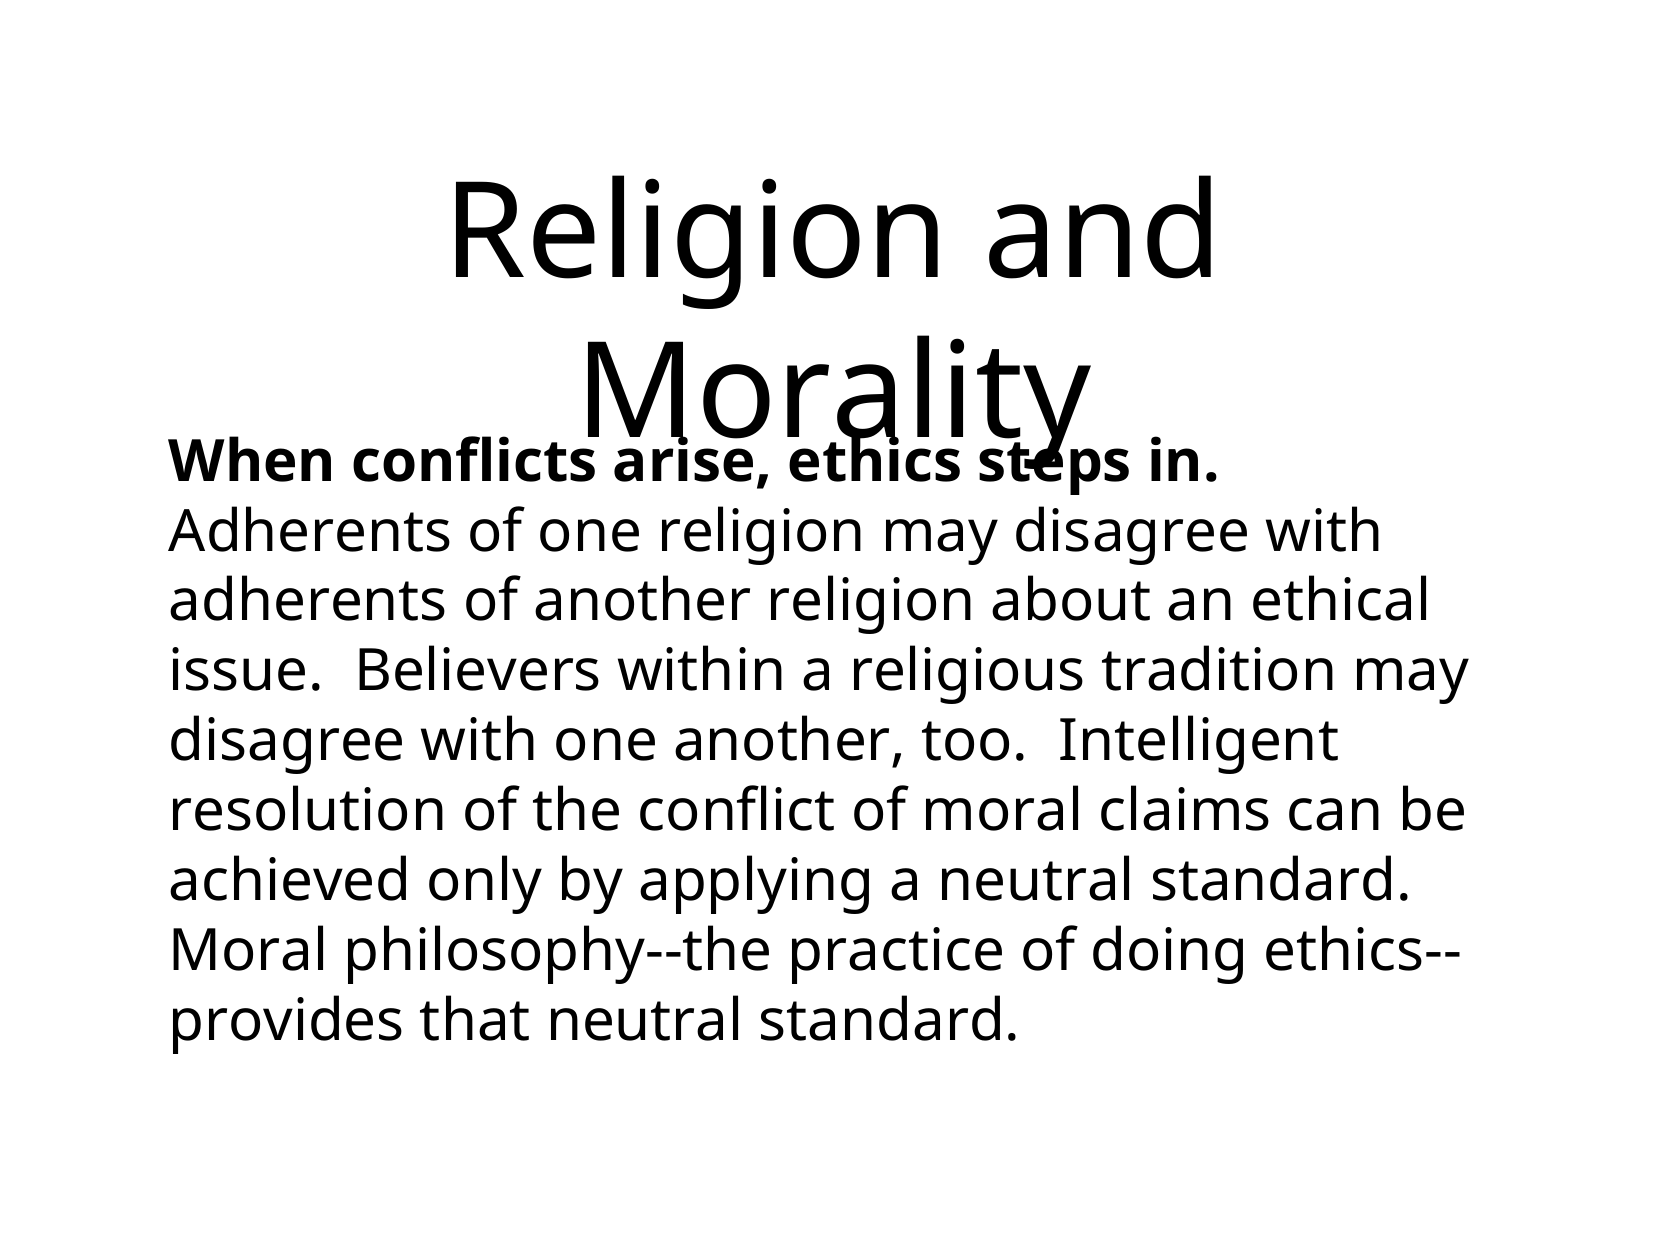

# Religion and Morality
When conflicts arise, ethics steps in.
Adherents of one religion may disagree with adherents of another religion about an ethical issue. Believers within a religious tradition may disagree with one another, too. Intelligent resolution of the conflict of moral claims can be achieved only by applying a neutral standard. Moral philosophy--the practice of doing ethics--provides that neutral standard.